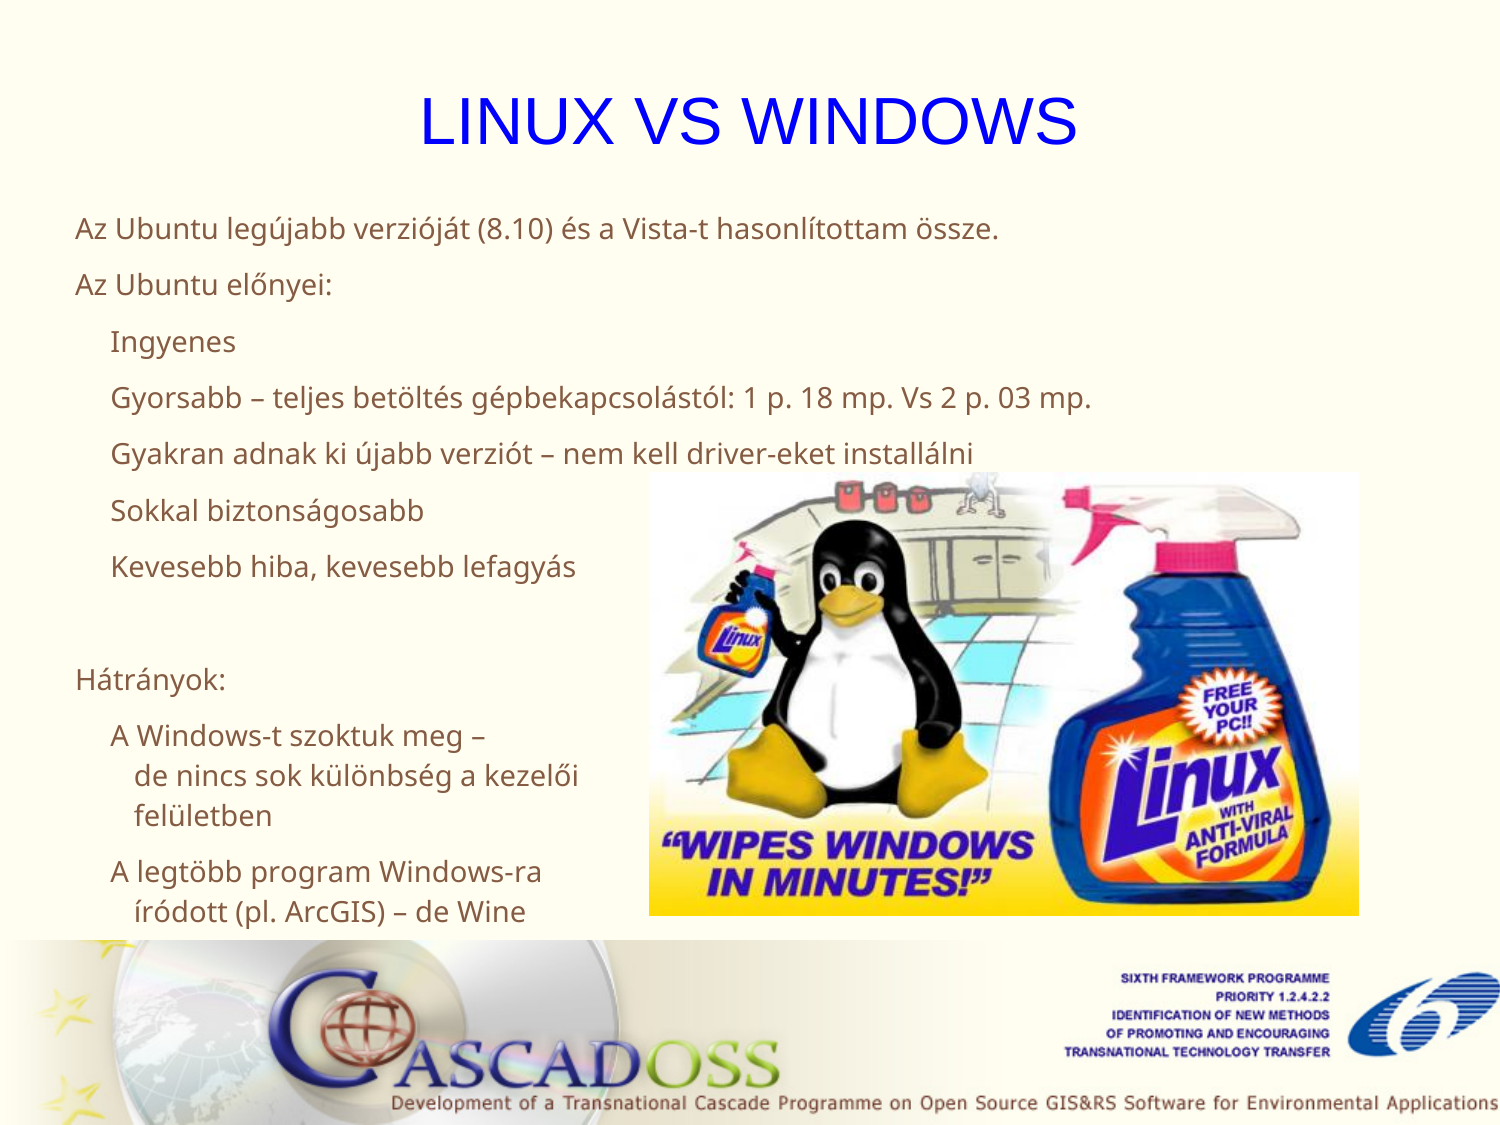

# LINUX VS WINDOWS
Az Ubuntu legújabb verzióját (8.10) és a Vista-t hasonlítottam össze.
Az Ubuntu előnyei:
Ingyenes
Gyorsabb – teljes betöltés gépbekapcsolástól: 1 p. 18 mp. Vs 2 p. 03 mp.
Gyakran adnak ki újabb verziót – nem kell driver-eket installálni
Sokkal biztonságosabb
Kevesebb hiba, kevesebb lefagyás
Hátrányok:
A Windows-t szoktuk meg –
de nincs sok különbség a kezelői
felületben
A legtöbb program Windows-ra
íródott (pl. ArcGIS) – de Wine